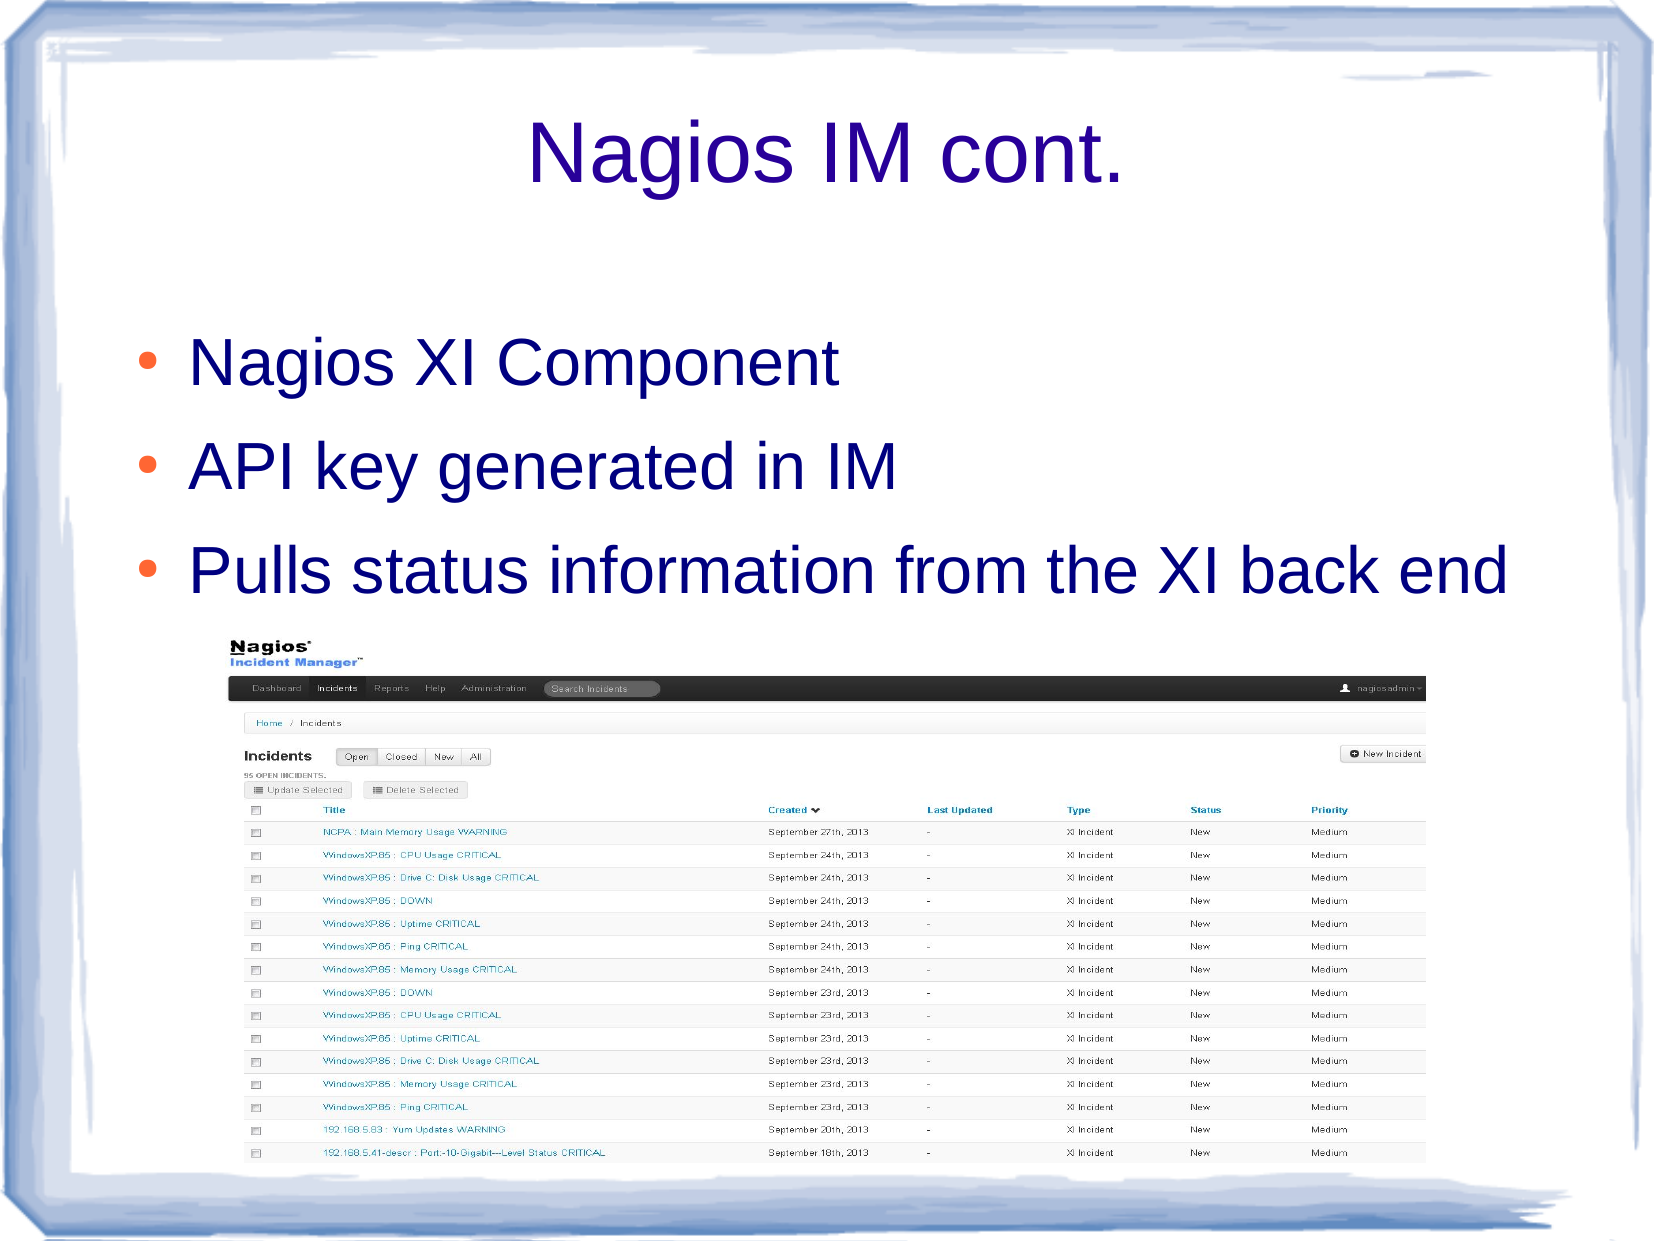

# Nagios IM cont.
Nagios XI Component
API key generated in IM
Pulls status information from the XI back end